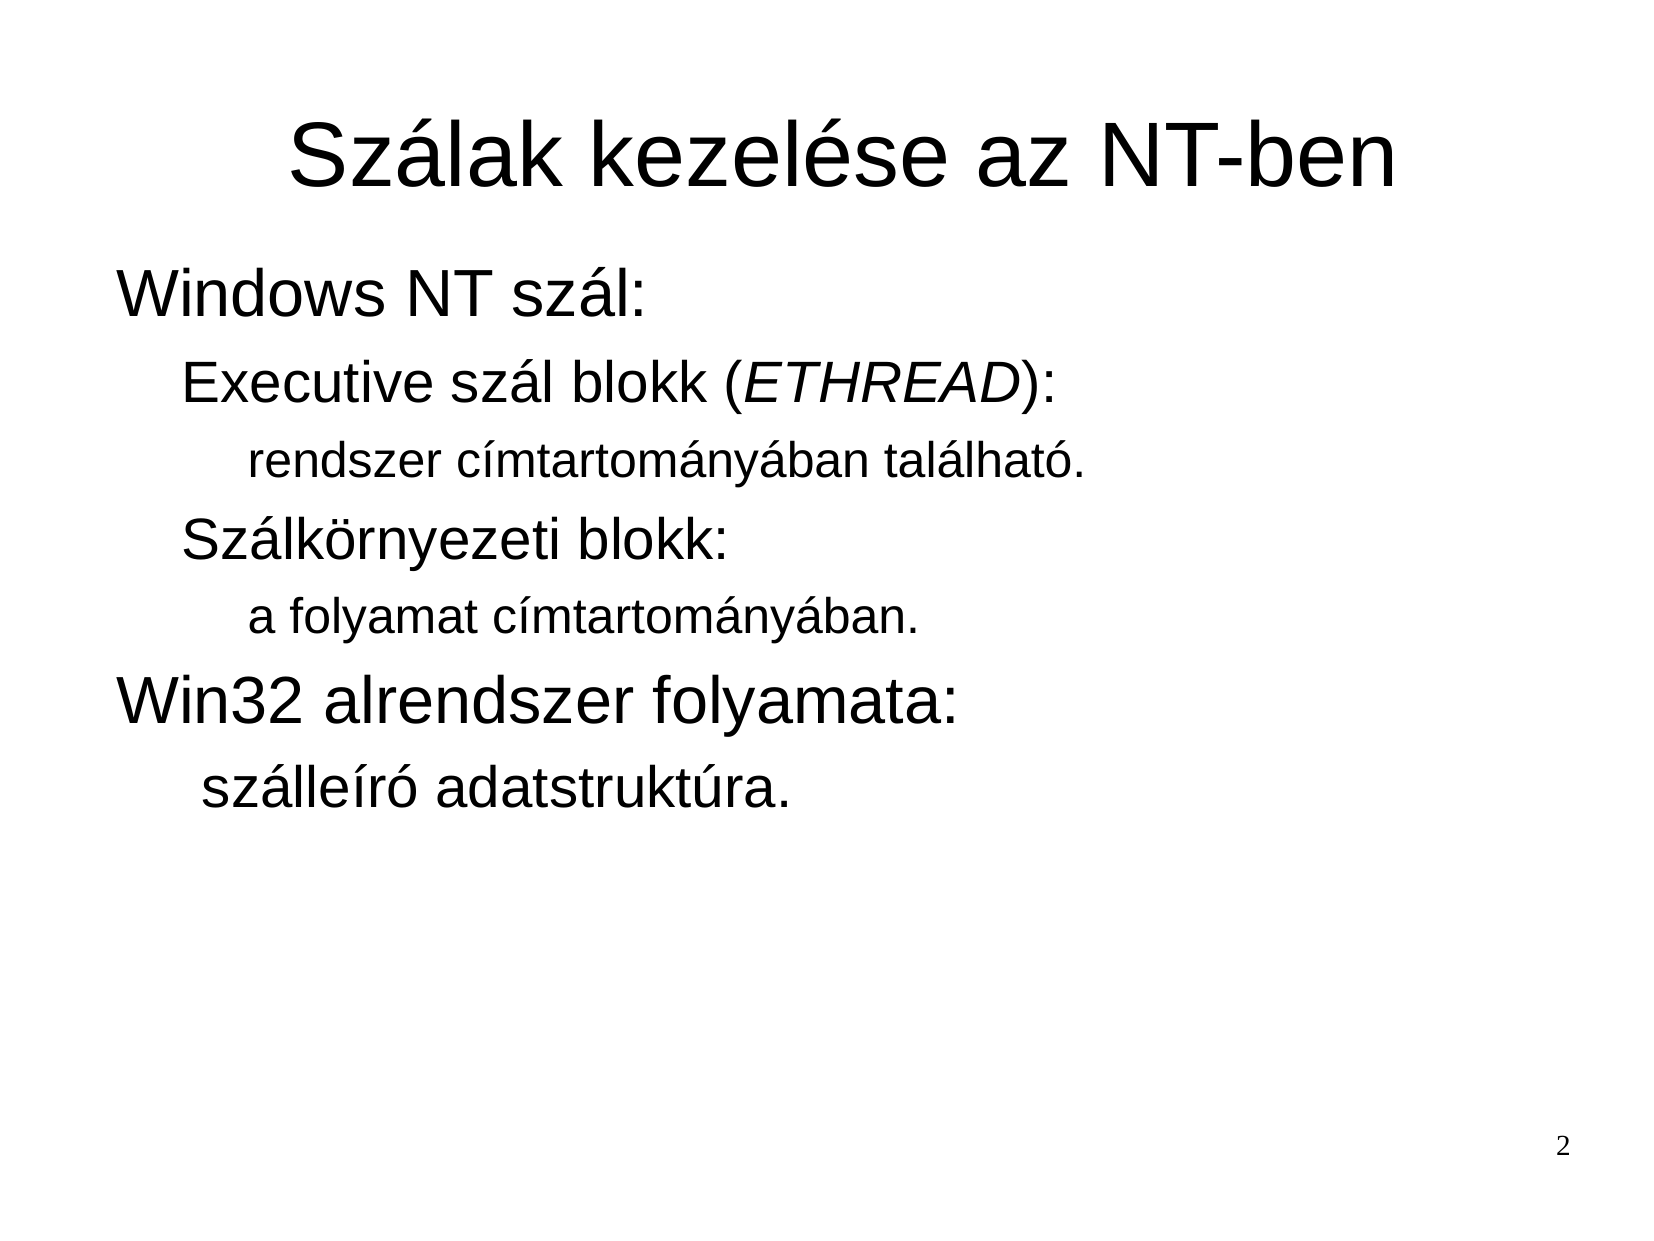

# Szálak kezelése az NT-ben
Windows NT szál:
Executive szál blokk (ETHREAD):
rendszer címtartományában található.
Szálkörnyezeti blokk:
a folyamat címtartományában.
Win32 alrendszer folyamata:
szálleíró adatstruktúra.
2